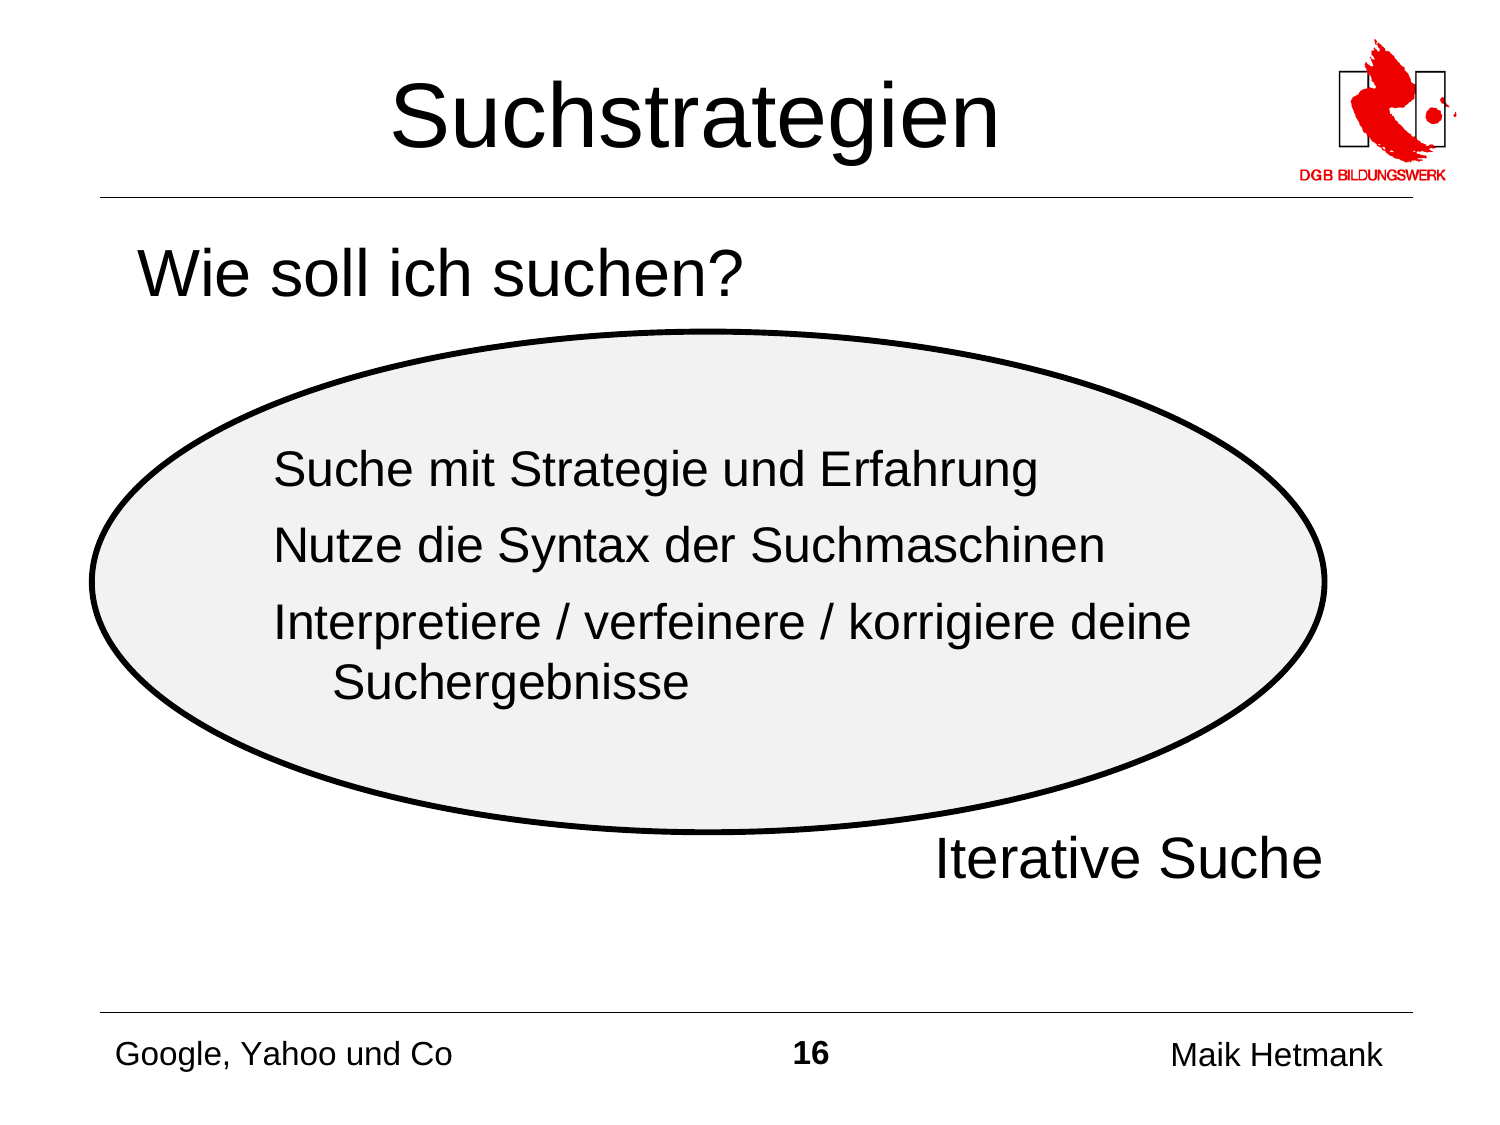

# Suchstrategien
Wie soll ich suchen?
Suche mit Strategie und Erfahrung
Nutze die Syntax der Suchmaschinen
Interpretiere / verfeinere / korrigiere deine Suchergebnisse
Iterative Suche